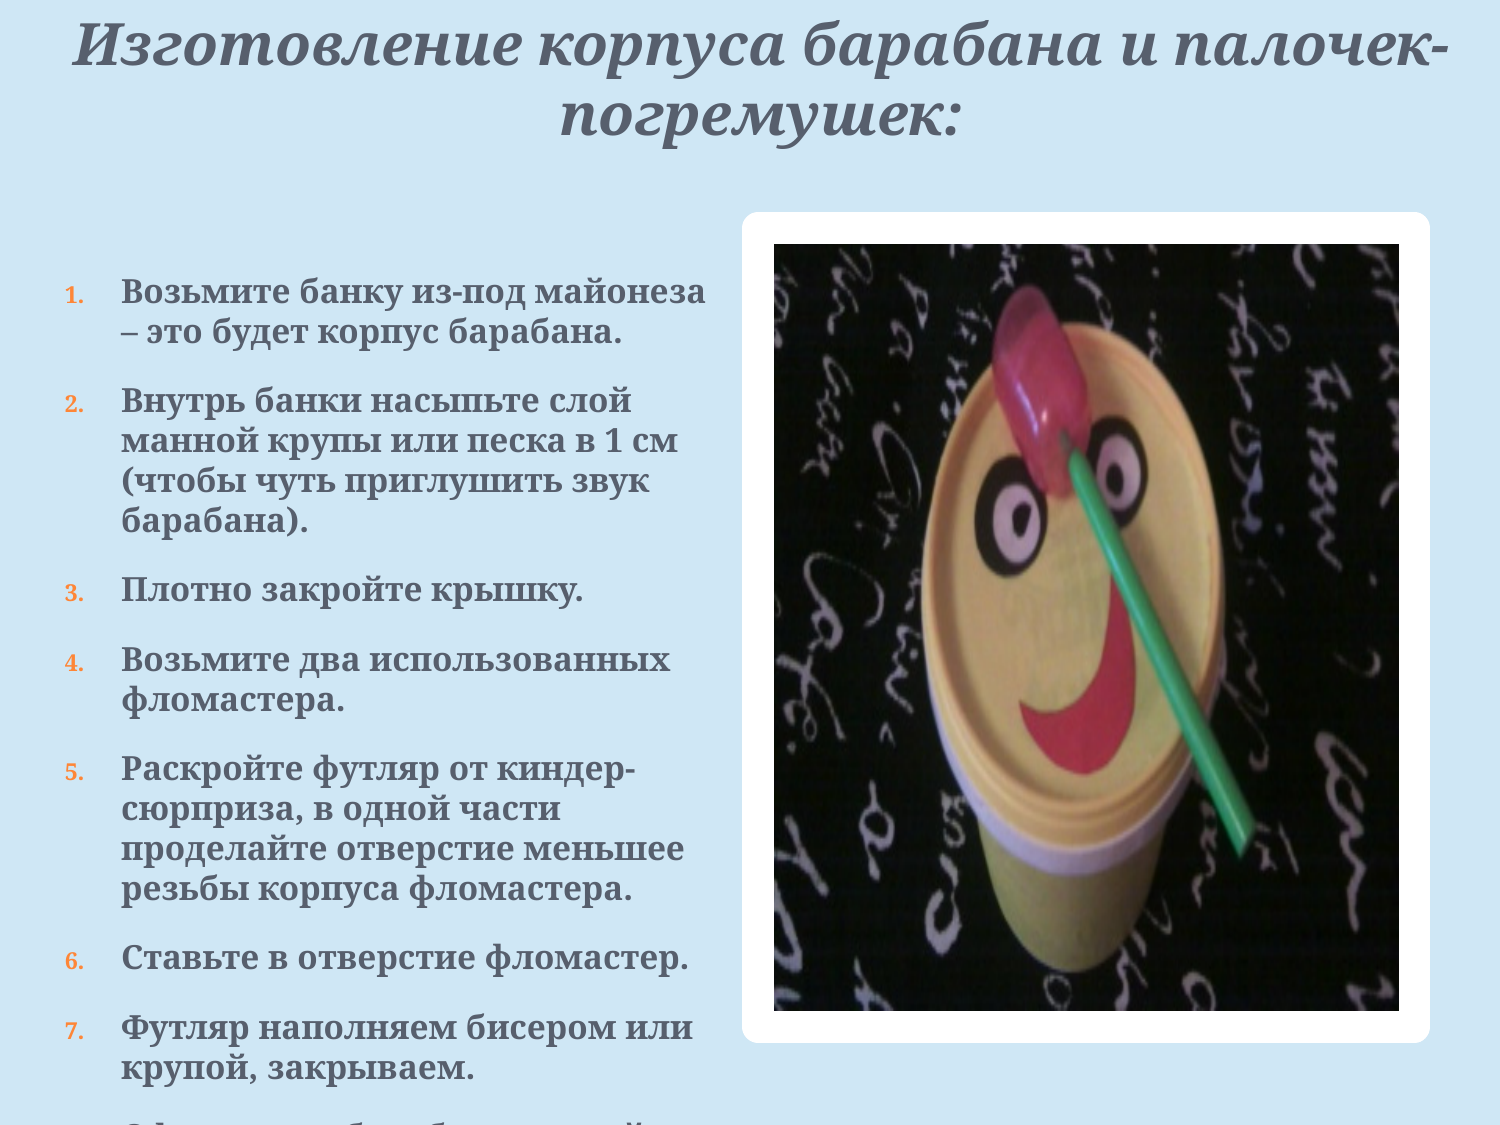

# Изготовление корпуса барабана и палочек-погремушек:
Возьмите банку из-под майонеза – это будет корпус барабана.
Внутрь банки насыпьте слой манной крупы или песка в 1 см (чтобы чуть приглушить звук барабана).
Плотно закройте крышку.
Возьмите два использованных фломастера.
Раскройте футляр от киндер-сюрприза, в одной части проделайте отверстие меньшее резьбы корпуса фломастера.
Ставьте в отверстие фломастер.
Футляр наполняем бисером или крупой, закрываем.
Оформляем барабан цветной бумагой.
Барабан готов к использованию!